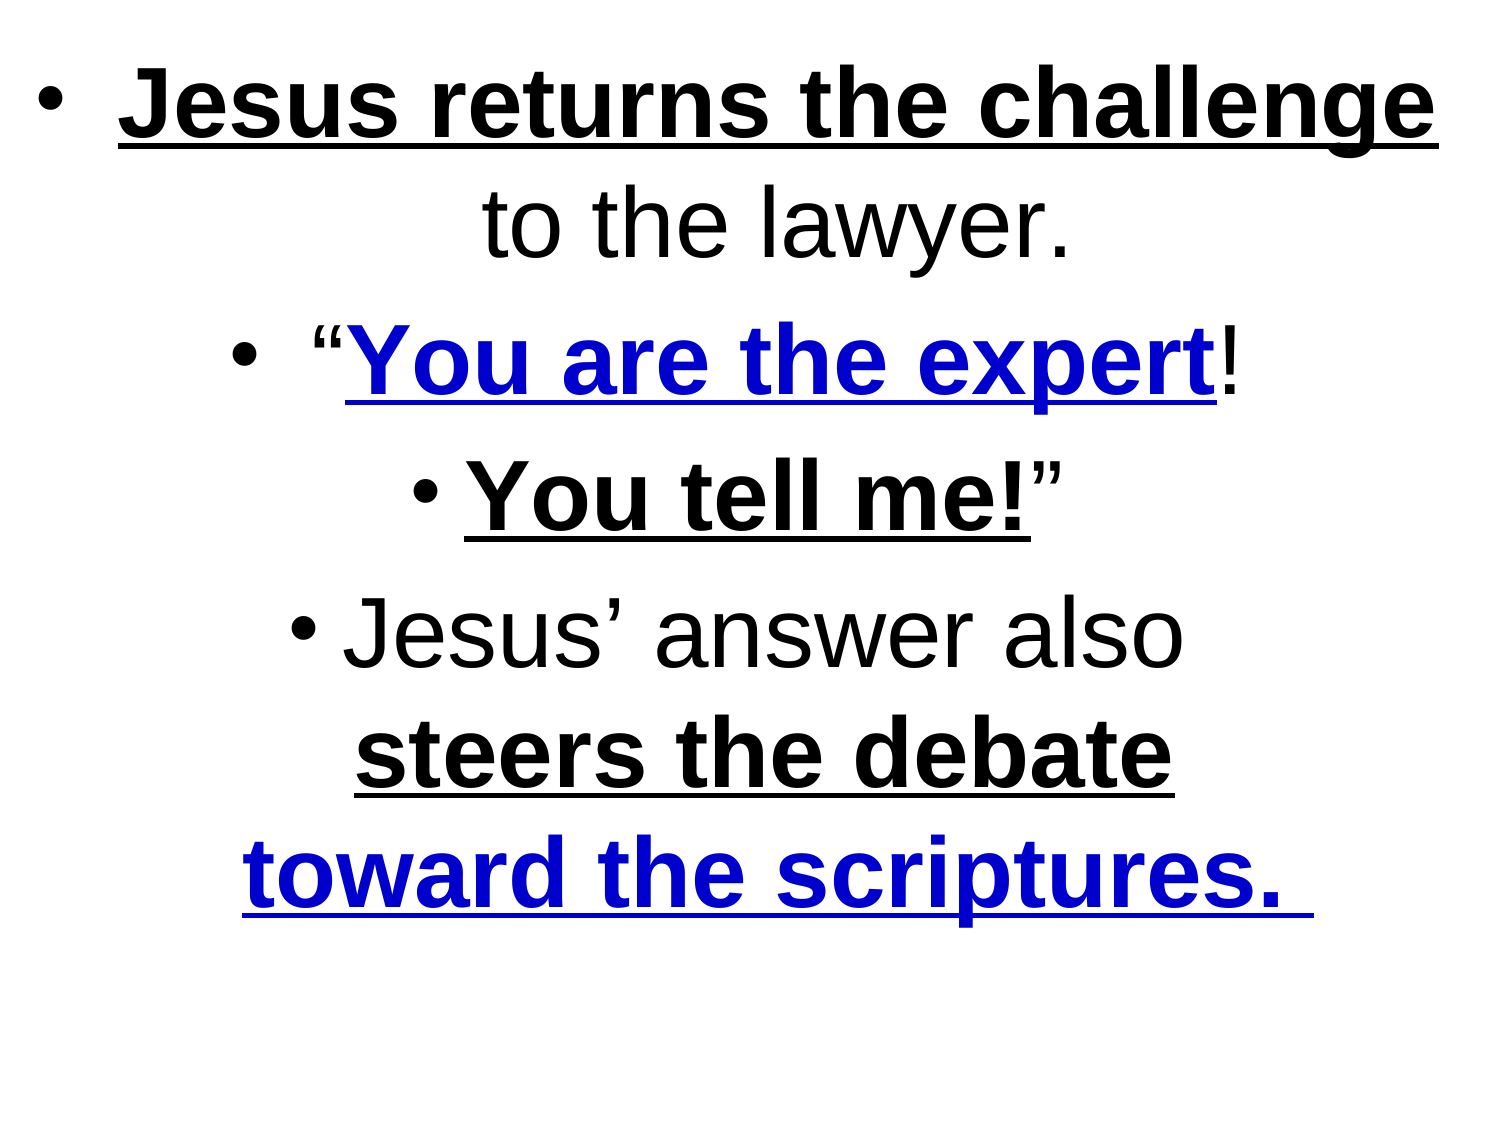

# Jesus returns the challenge to the lawyer.
 “You are the expert!
You tell me!”
Jesus’ answer also
steers the debate
toward the scriptures.
27